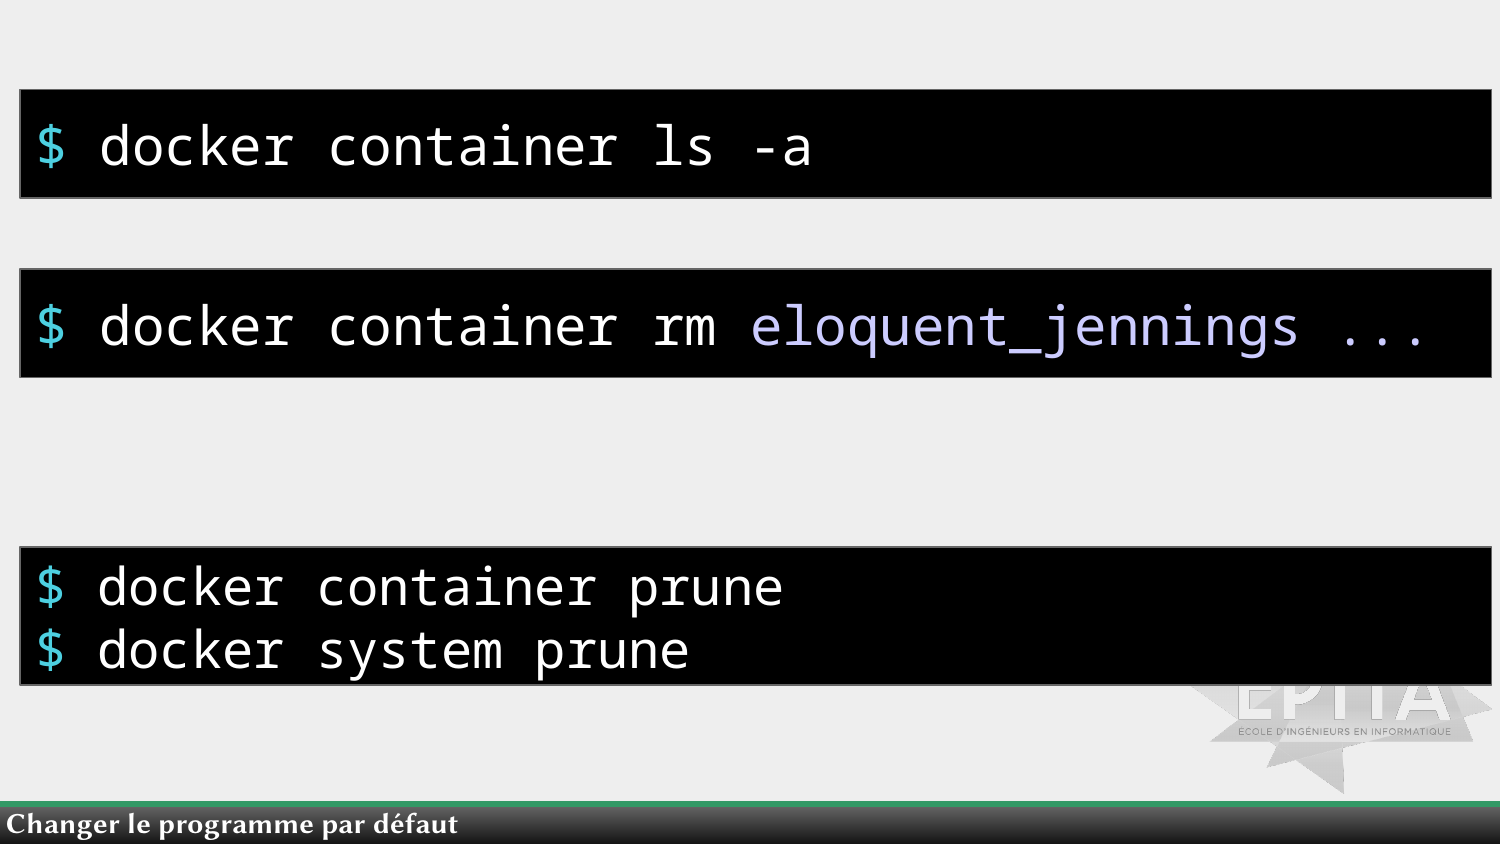

$ docker container ls -a
$ docker container rm eloquent_jennings ...
$ docker container prune
$ docker system prune
# Changer le programme par défaut